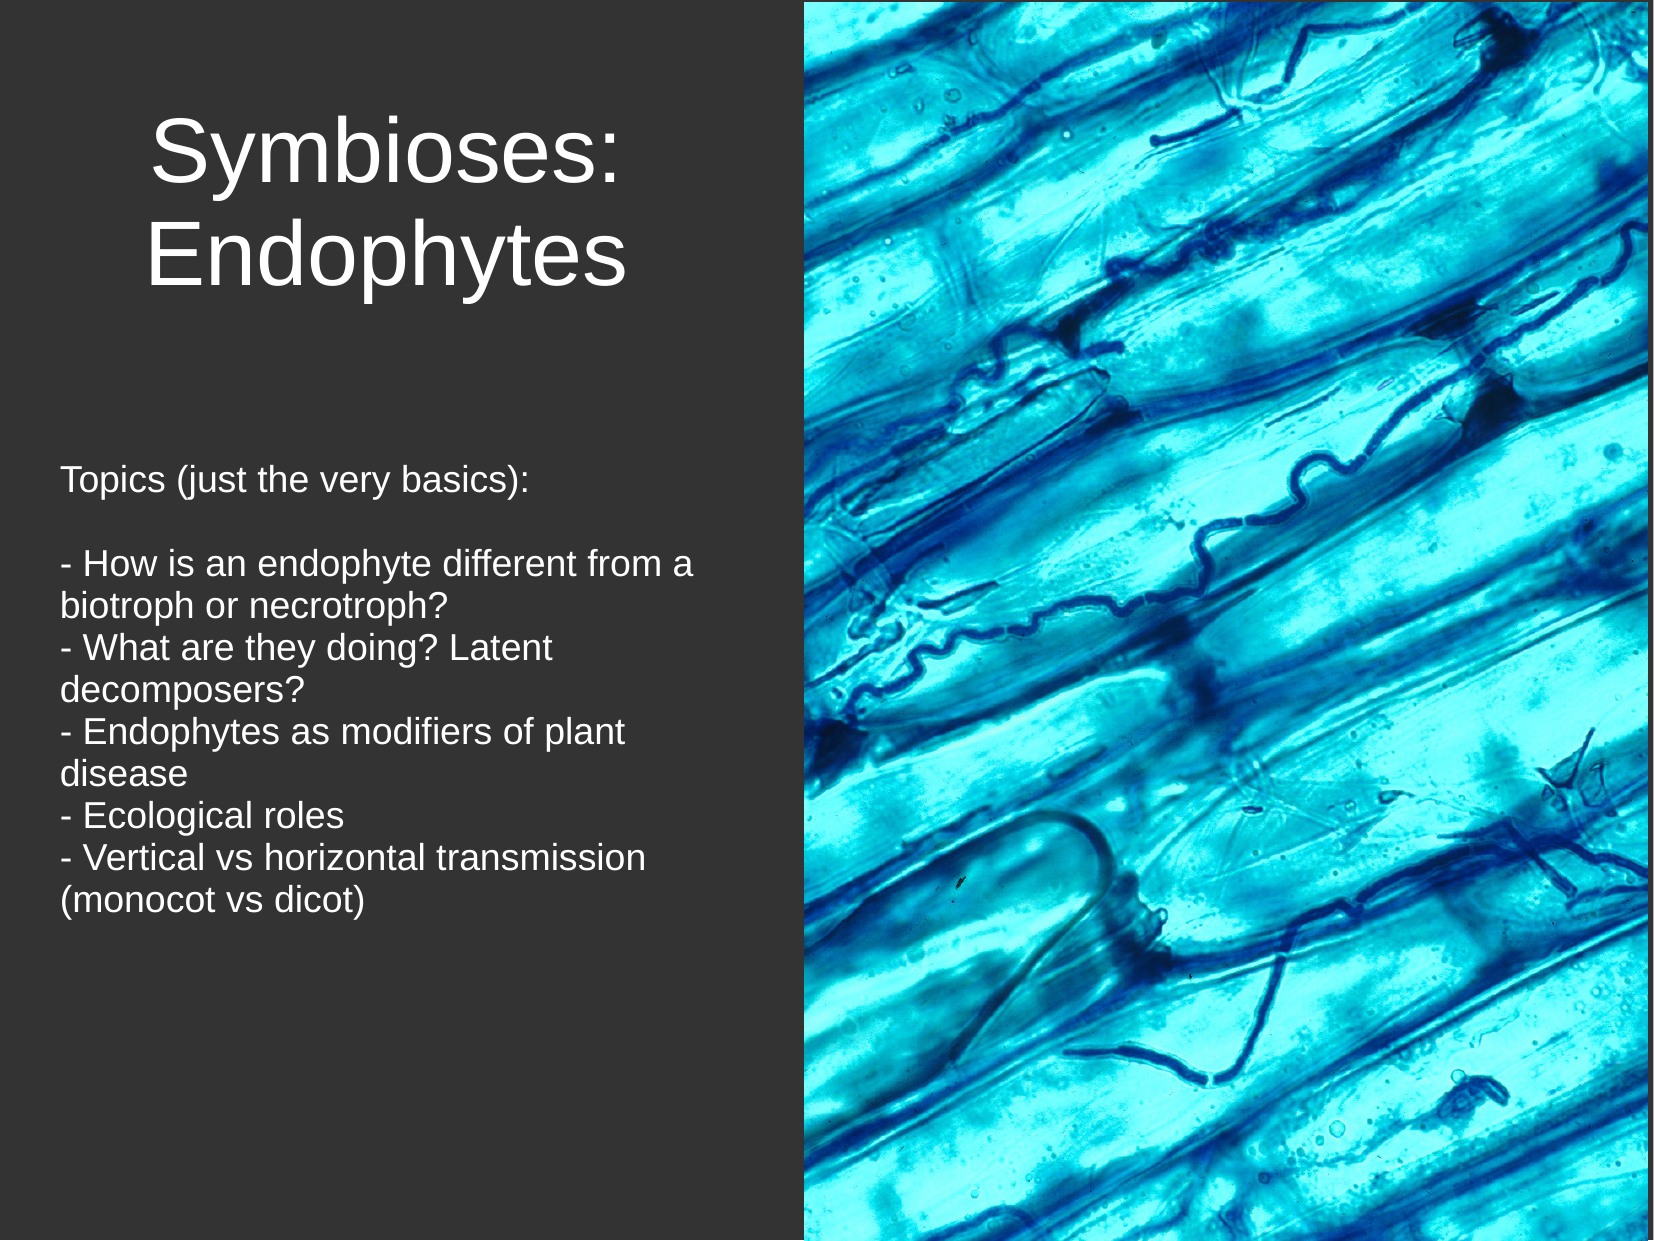

# Symbioses: Endophytes
Topics (just the very basics):
- How is an endophyte different from a biotroph or necrotroph?
- What are they doing? Latent decomposers?
- Endophytes as modifiers of plant disease
- Ecological roles
- Vertical vs horizontal transmission (monocot vs dicot)